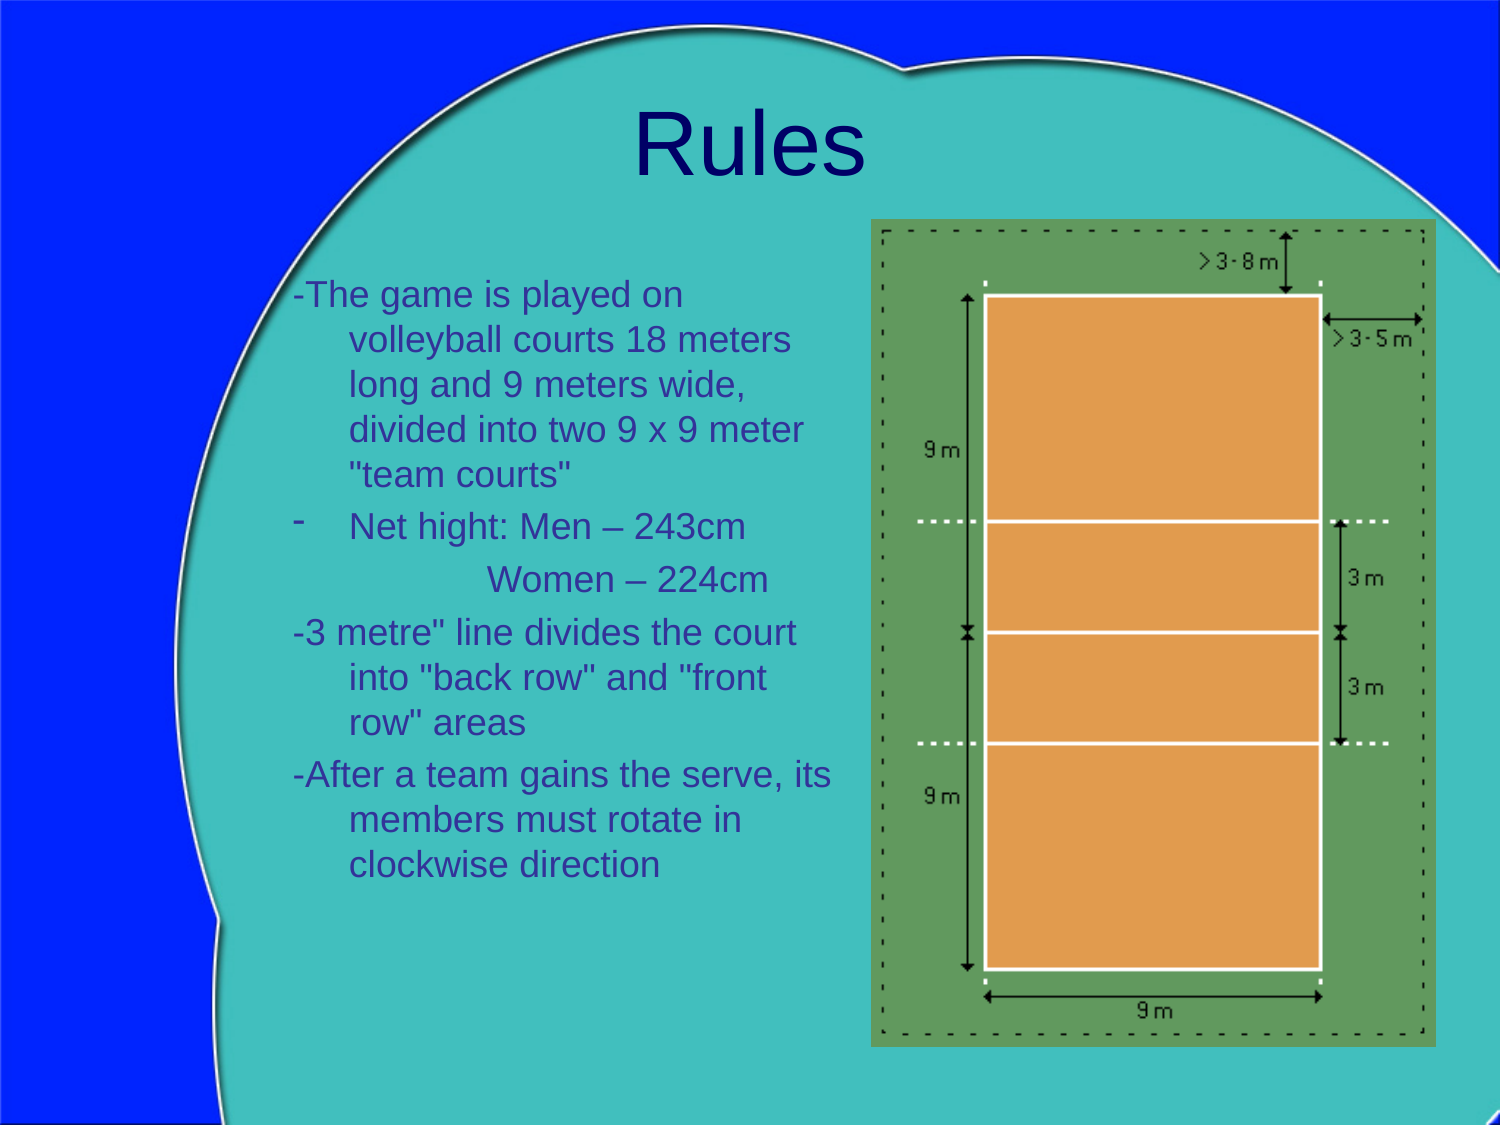

# Rules
-The game is played on volleyball courts 18 meters long and 9 meters wide, divided into two 9 x 9 meter "team courts"
Net hight: Men – 243cm
		 Women – 224cm
-3 metre" line divides the court into "back row" and "front row" areas
-After a team gains the serve, its members must rotate in clockwise direction